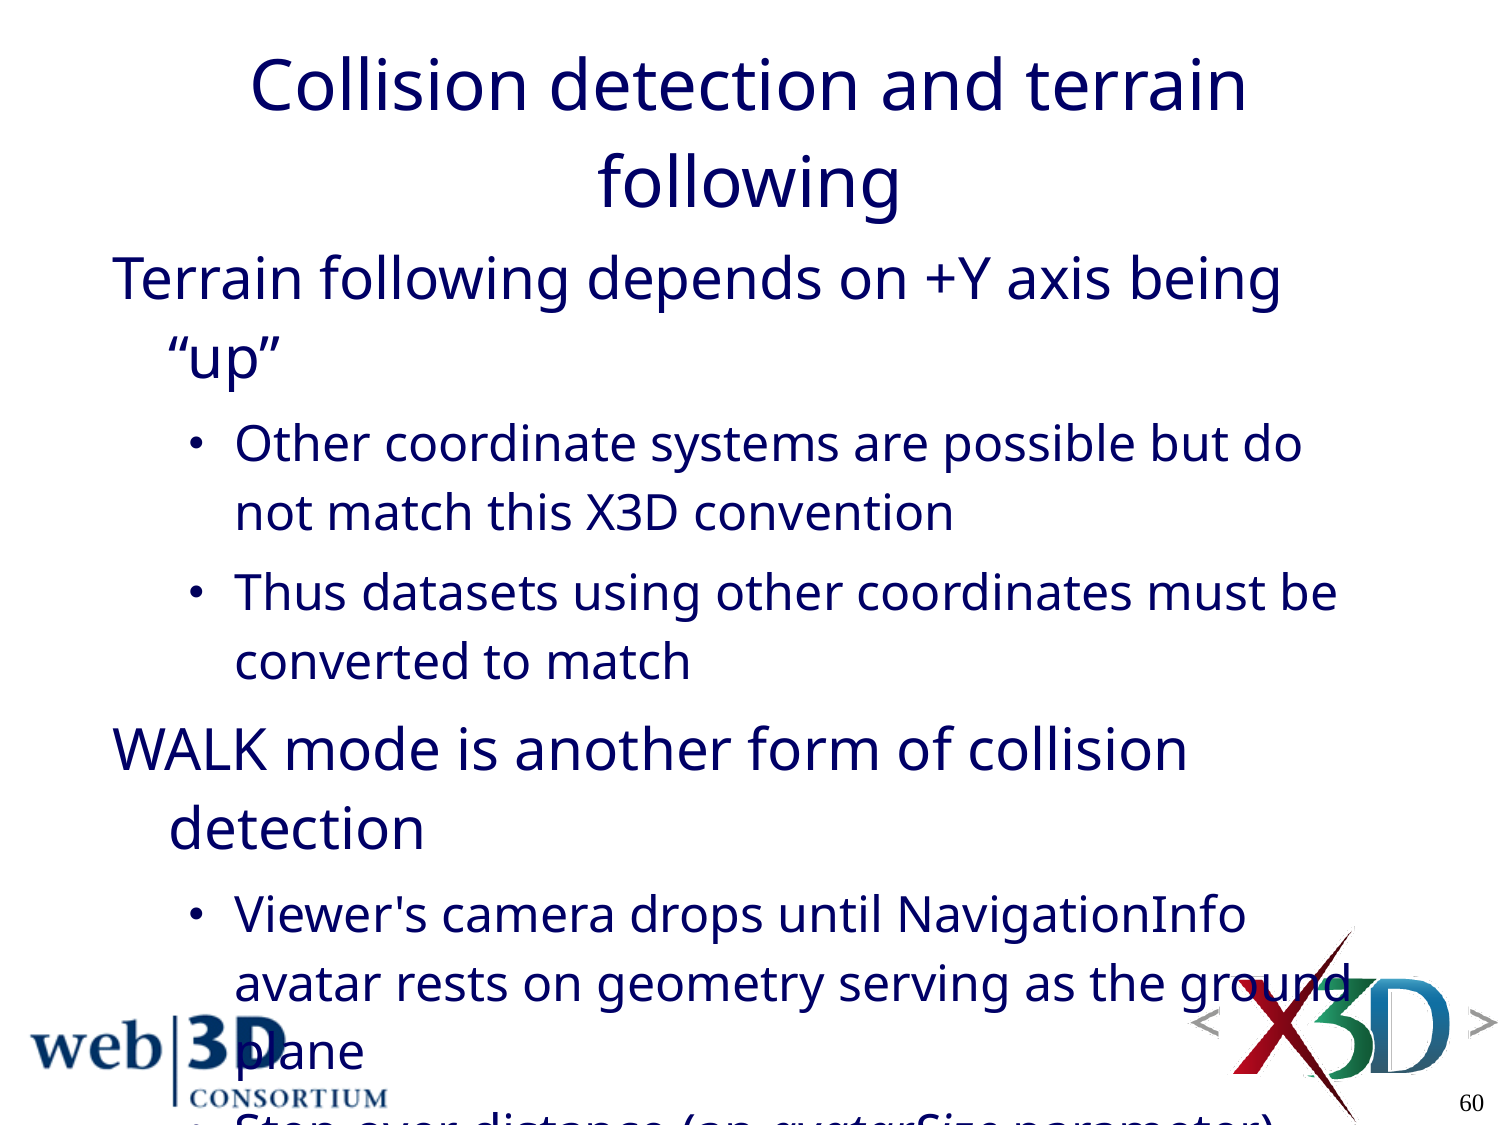

# Collision detection and terrain following
Terrain following depends on +Y axis being “up”
Other coordinate systems are possible but do not match this X3D convention
Thus datasets using other coordinates must be converted to match
WALK mode is another form of collision detection
Viewer's camera drops until NavigationInfo avatar rests on geometry serving as the ground plane
Step-over distance (an avatarSize parameter) governs whether user can rise over obstacles